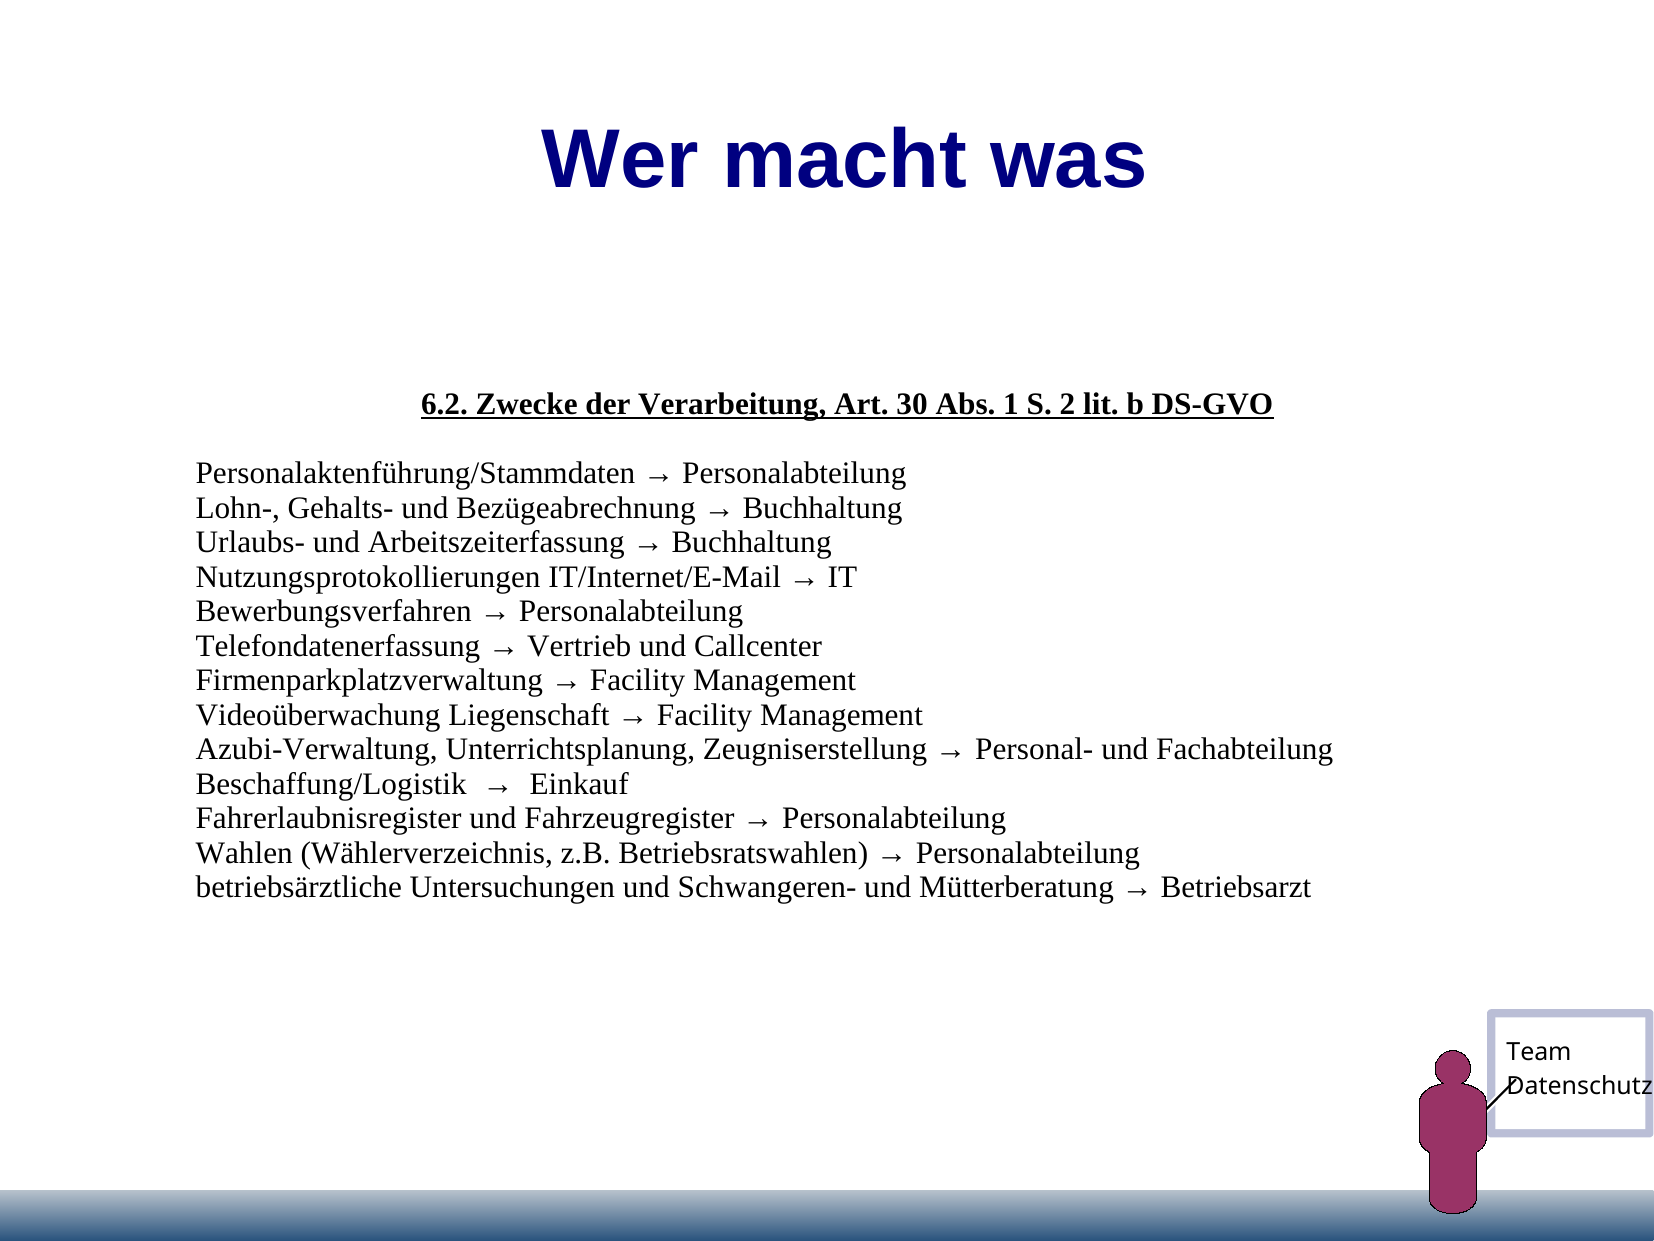

# Wer macht was
6.2. Zwecke der Verarbeitung, Art. 30 Abs. 1 S. 2 lit. b DS-GVO
 Personalaktenführung/Stammdaten → Personalabteilung
 Lohn-, Gehalts- und Bezügeabrechnung → Buchhaltung
 Urlaubs- und Arbeitszeiterfassung → Buchhaltung
 Nutzungsprotokollierungen IT/Internet/E-Mail → IT
 Bewerbungsverfahren → Personalabteilung
 Telefondatenerfassung → Vertrieb und Callcenter
 Firmenparkplatzverwaltung → Facility Management
 Videoüberwachung Liegenschaft → Facility Management
 Azubi-Verwaltung, Unterrichtsplanung, Zeugniserstellung → Personal- und Fachabteilung
 Beschaffung/Logistik → Einkauf
 Fahrerlaubnisregister und Fahrzeugregister → Personalabteilung
 Wahlen (Wählerverzeichnis, z.B. Betriebsratswahlen) → Personalabteilung
 betriebsärztliche Untersuchungen und Schwangeren- und Mütterberatung → Betriebsarzt
Team
Datenschutz